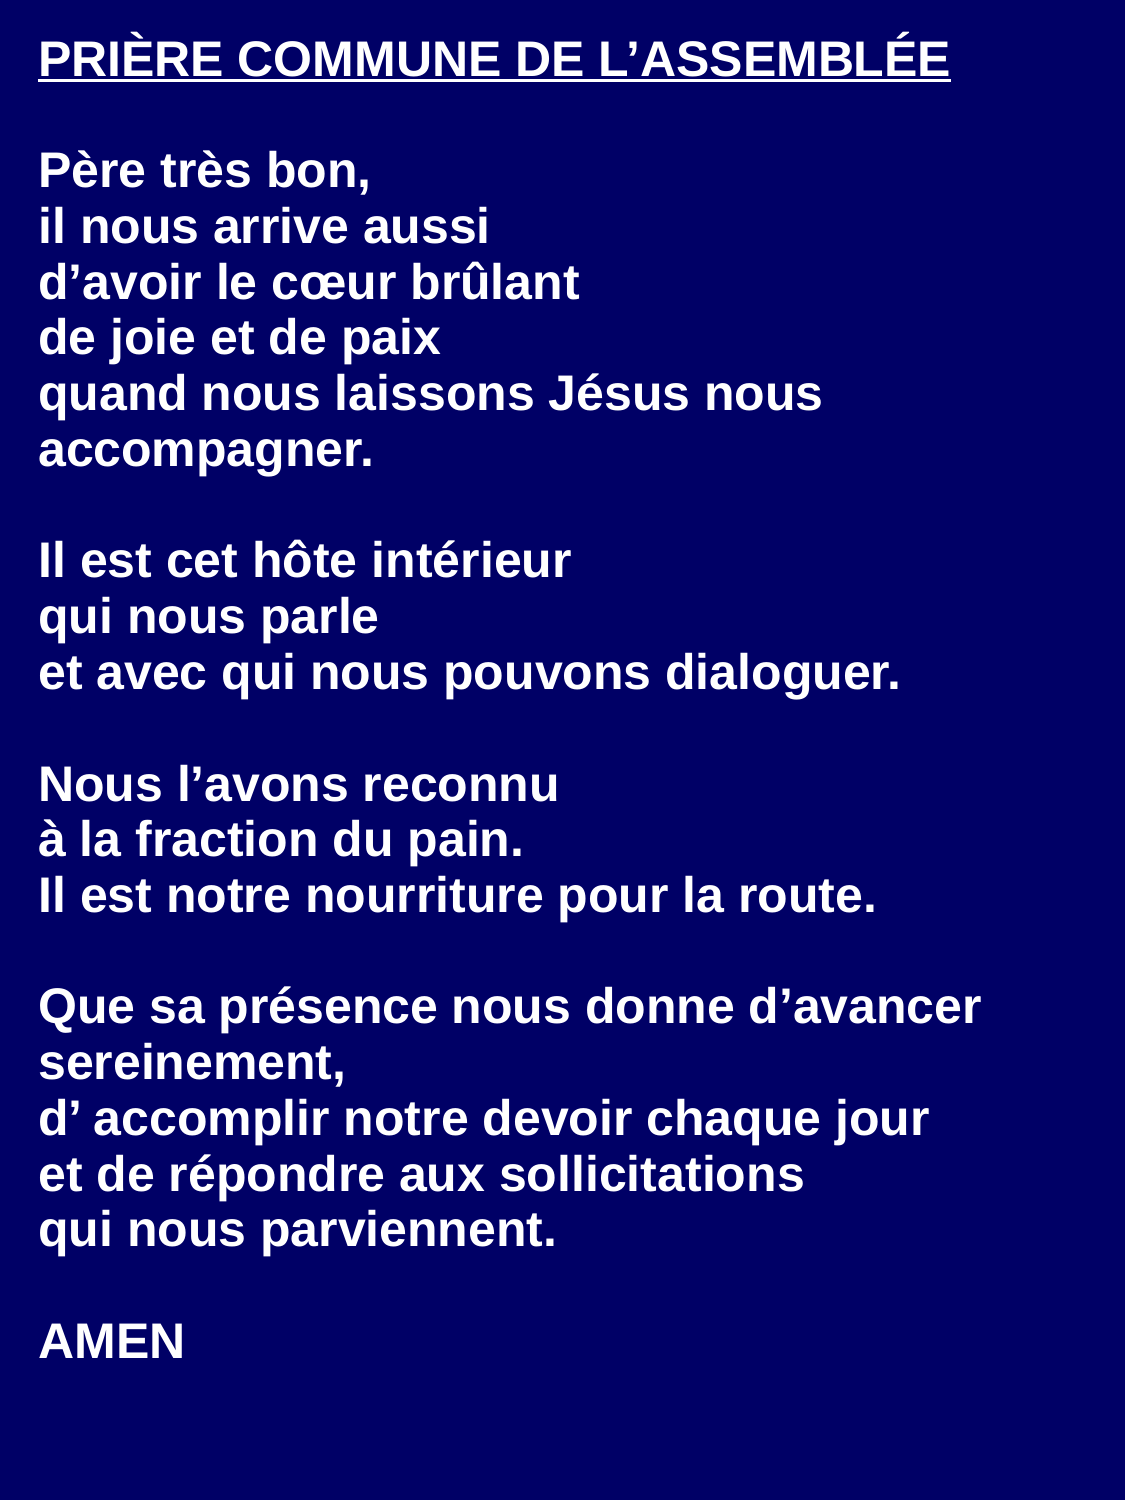

PRIÈRE COMMUNE DE L’ASSEMBLÉE
Père très bon,
il nous arrive aussi
d’avoir le cœur brûlant
de joie et de paix
quand nous laissons Jésus nous accompagner.
Il est cet hôte intérieur
qui nous parle
et avec qui nous pouvons dialoguer.
Nous l’avons reconnu
à la fraction du pain.
Il est notre nourriture pour la route.
Que sa présence nous donne d’avancer sereinement,
d’ accomplir notre devoir chaque jour
et de répondre aux sollicitations
qui nous parviennent.
AMEN